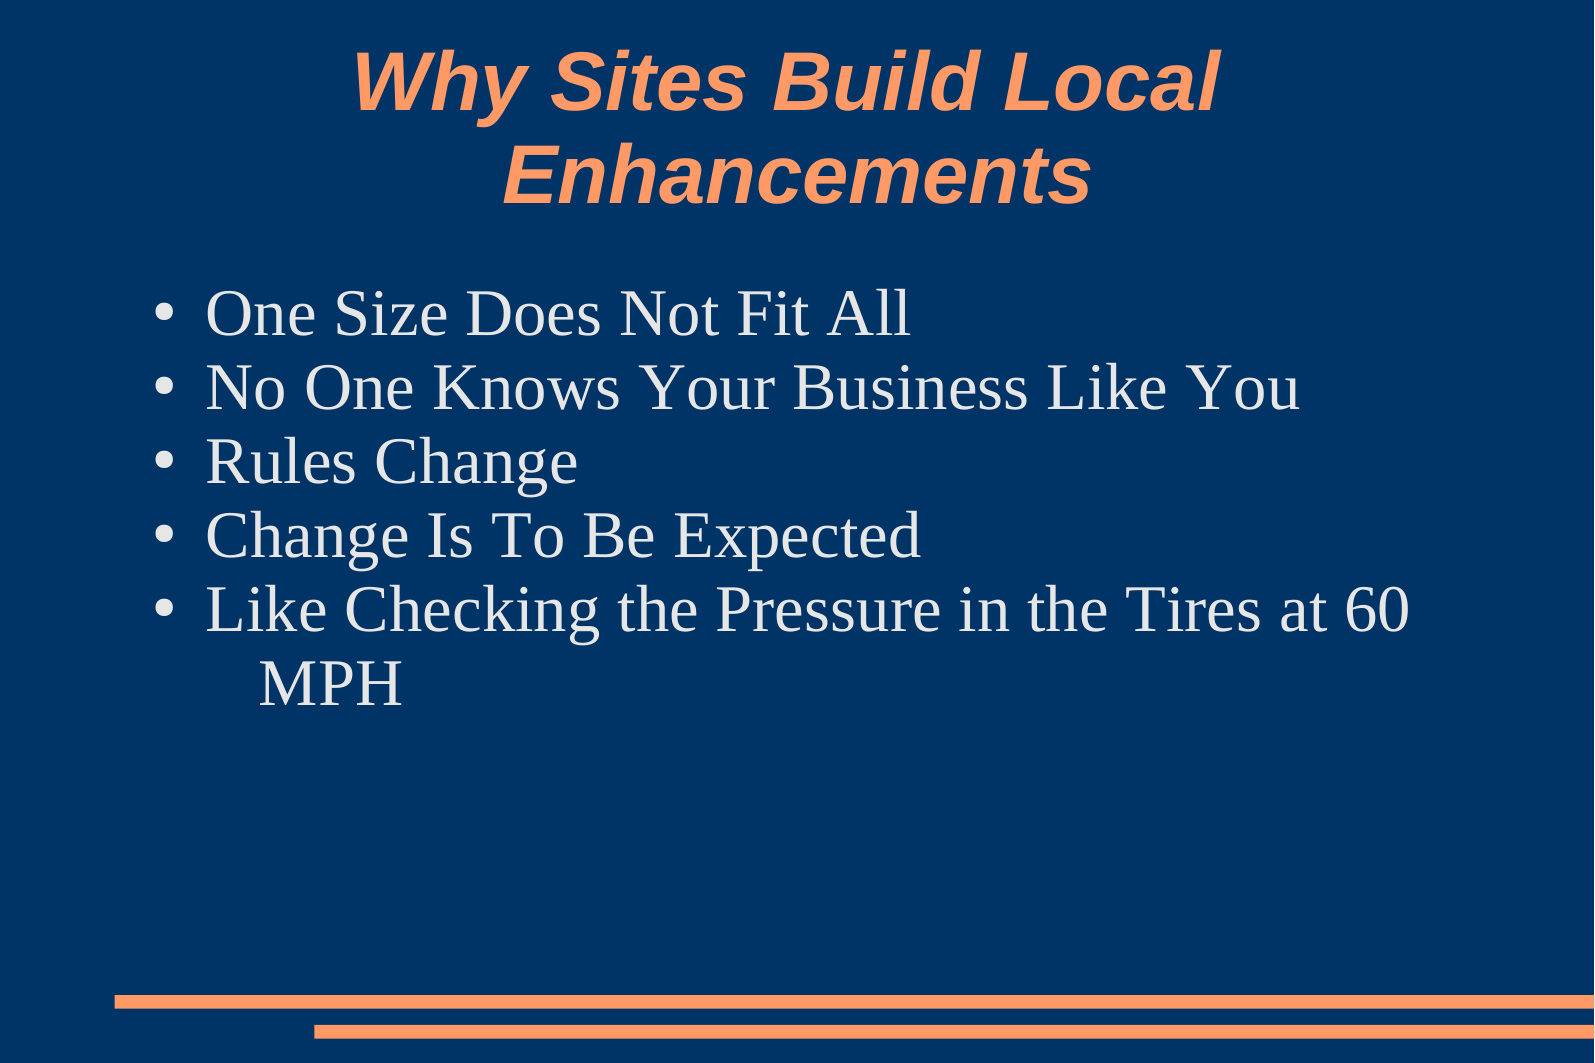

# Why Sites Build Local Enhancements
One Size Does Not Fit All
No One Knows Your Business Like You
Rules Change
Change Is To Be Expected
Like Checking the Pressure in the Tires at 60 MPH